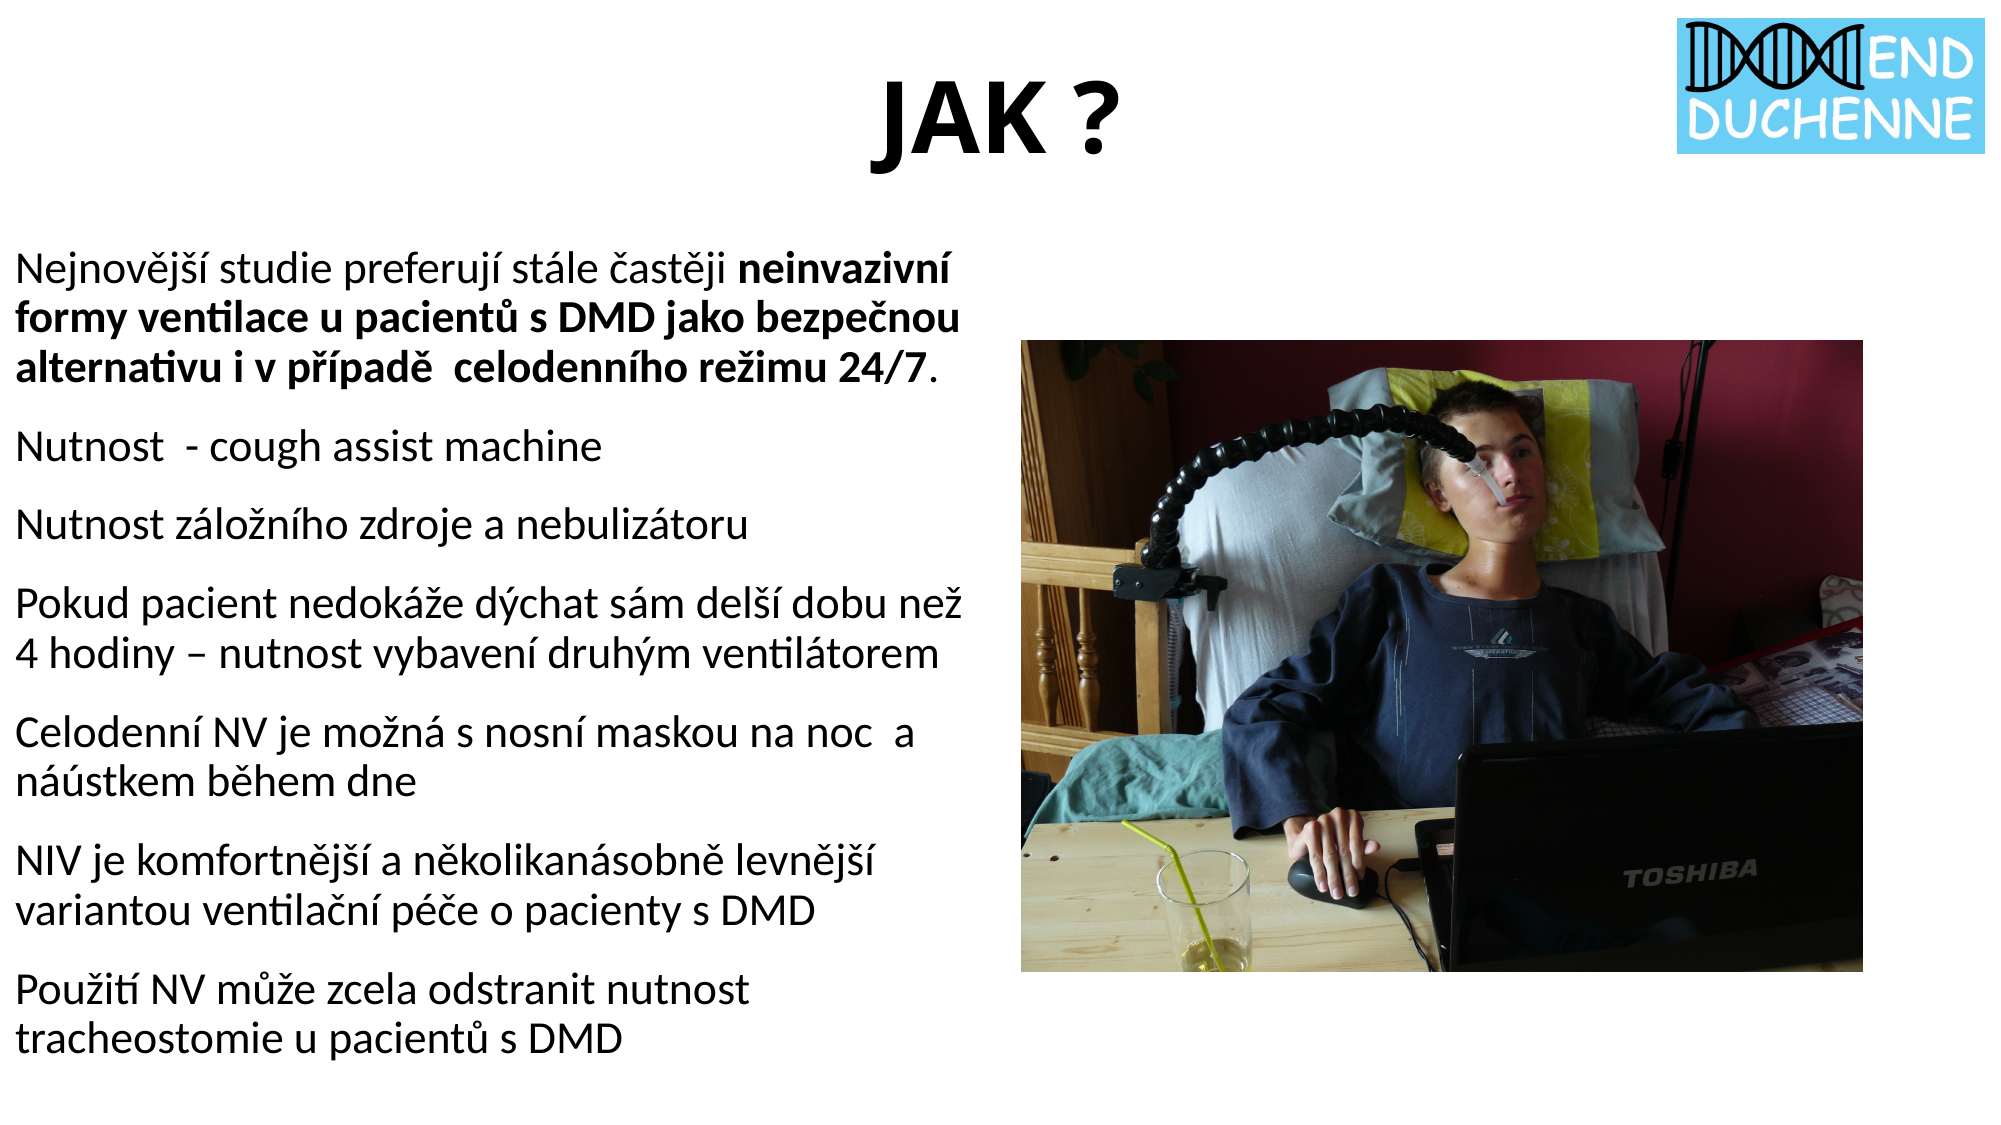

# JAK ?
Nejnovější studie preferují stále častěji neinvazivní formy ventilace u pacientů s DMD jako bezpečnou alternativu i v případě celodenního režimu 24/7.
Nutnost - cough assist machine
Nutnost záložního zdroje a nebulizátoru
Pokud pacient nedokáže dýchat sám delší dobu než 4 hodiny – nutnost vybavení druhým ventilátorem
Celodenní NV je možná s nosní maskou na noc a náústkem během dne
NIV je komfortnější a několikanásobně levnější variantou ventilační péče o pacienty s DMD
Použití NV může zcela odstranit nutnost tracheostomie u pacientů s DMD